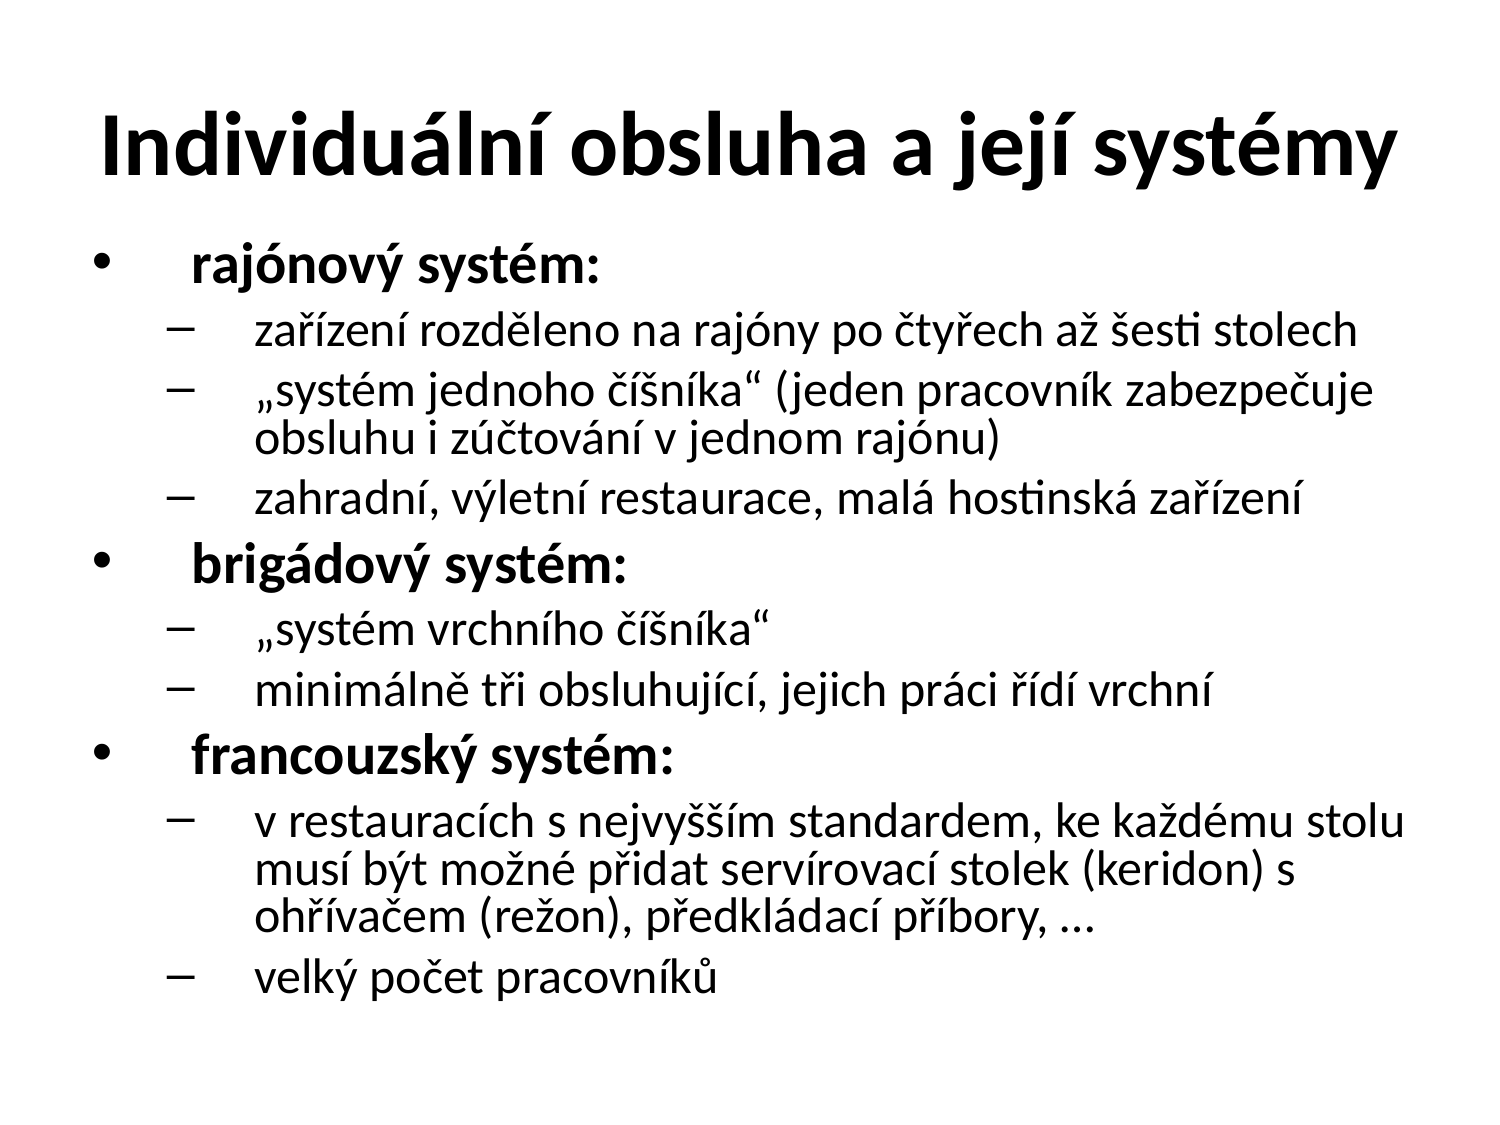

# Individuální obsluha a její systémy
rajónový systém:
zařízení rozděleno na rajóny po čtyřech až šesti stolech
„systém jednoho číšníka“ (jeden pracovník zabezpečuje obsluhu i zúčtování v jednom rajónu)
zahradní, výletní restaurace, malá hostinská zařízení
brigádový systém:
„systém vrchního číšníka“
minimálně tři obsluhující, jejich práci řídí vrchní
francouzský systém:
v restauracích s nejvyšším standardem, ke každému stolu musí být možné přidat servírovací stolek (keridon) s ohřívačem (režon), předkládací příbory, …
velký počet pracovníků